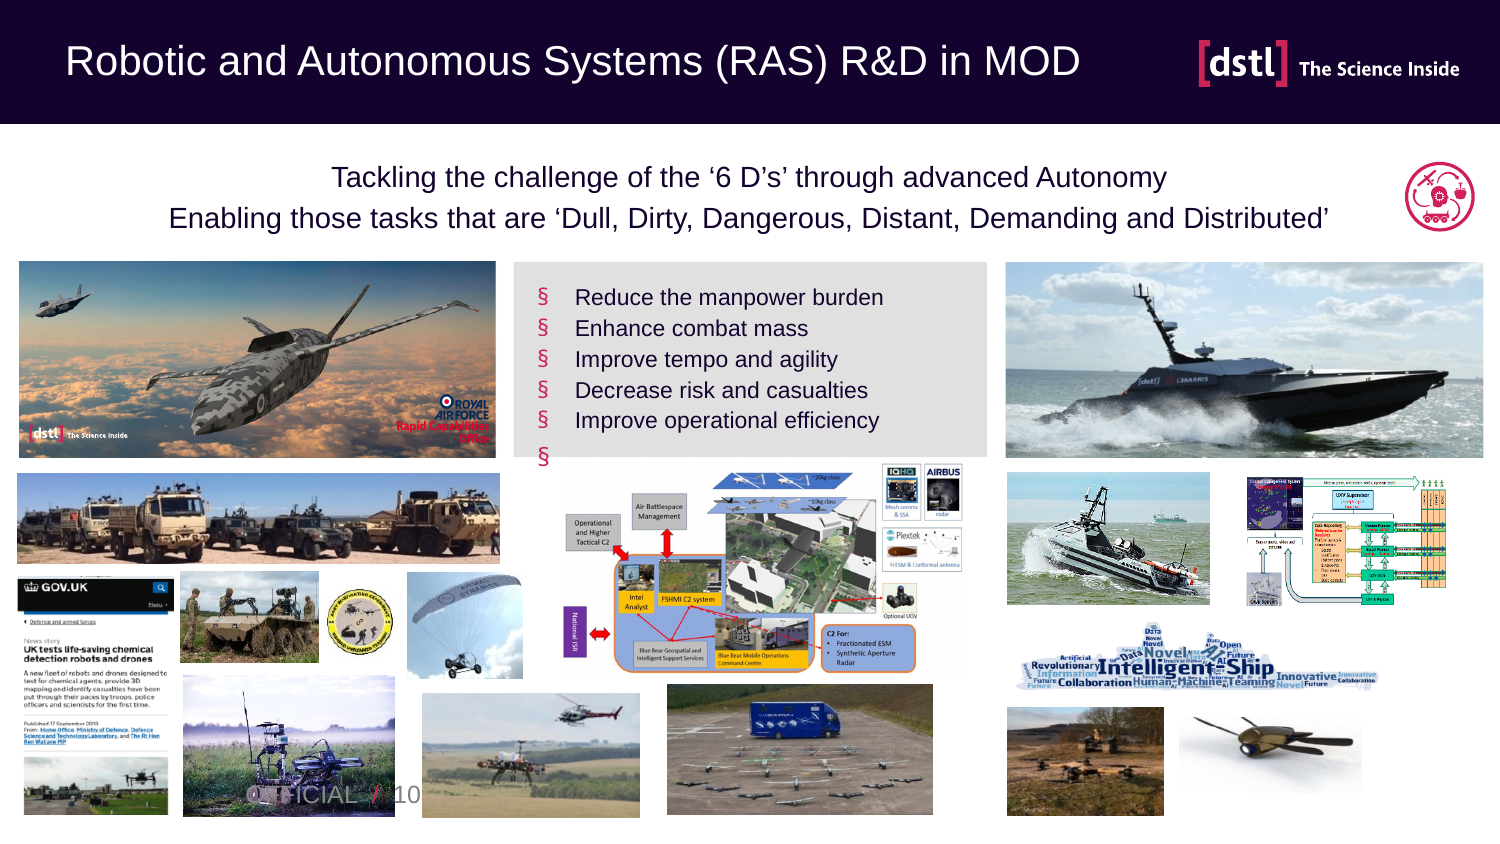

Robotic and Autonomous Systems (RAS) R&D in MOD
Tackling the challenge of the ‘6 D’s’ through advanced Autonomy
Enabling those tasks that are ‘Dull, Dirty, Dangerous, Distant, Demanding and Distributed’
Reduce the manpower burden
Enhance combat mass
Improve tempo and agility
Decrease risk and casualties
Improve operational efficiency
OFFICIAL /